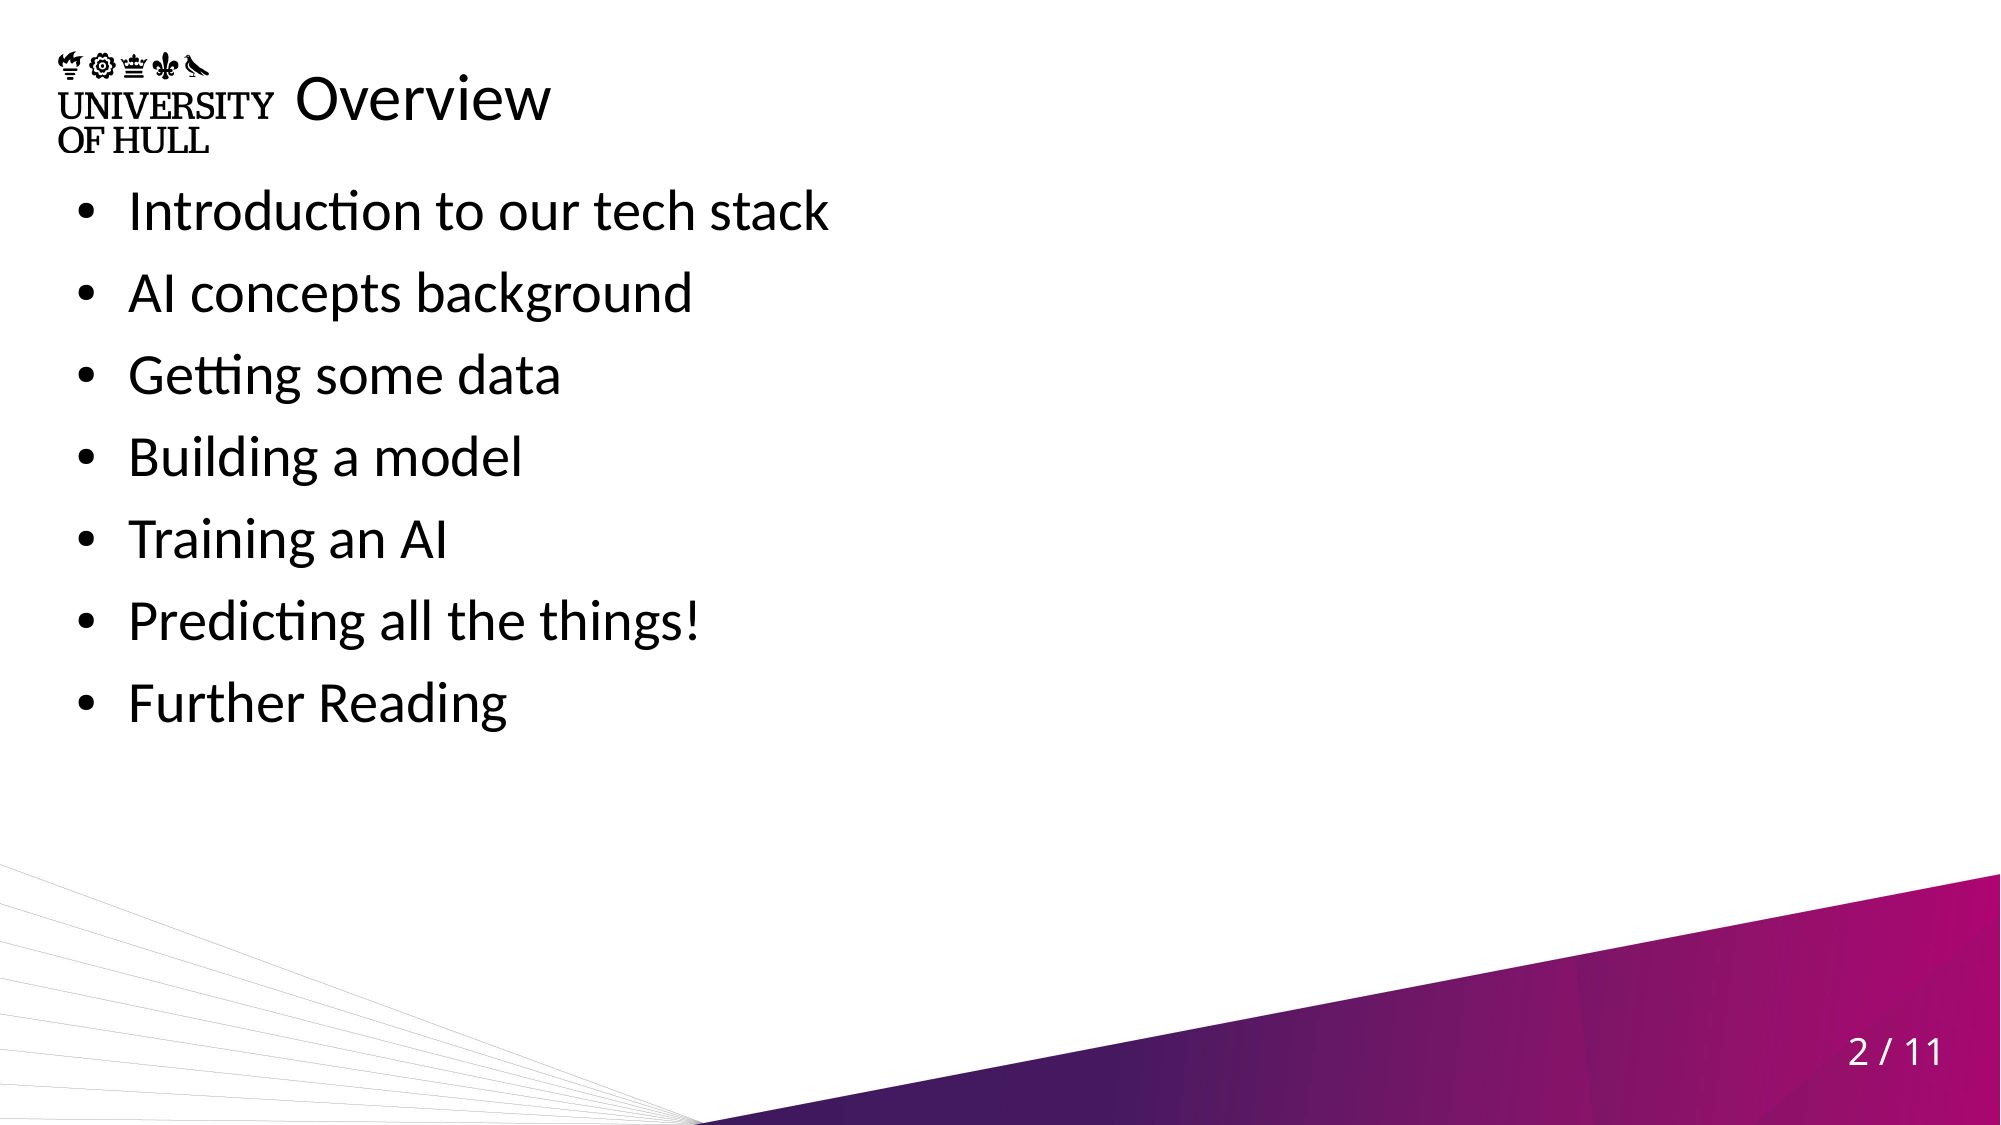

# Overview
Introduction to our tech stack
AI concepts background
Getting some data
Building a model
Training an AI
Predicting all the things!
Further Reading